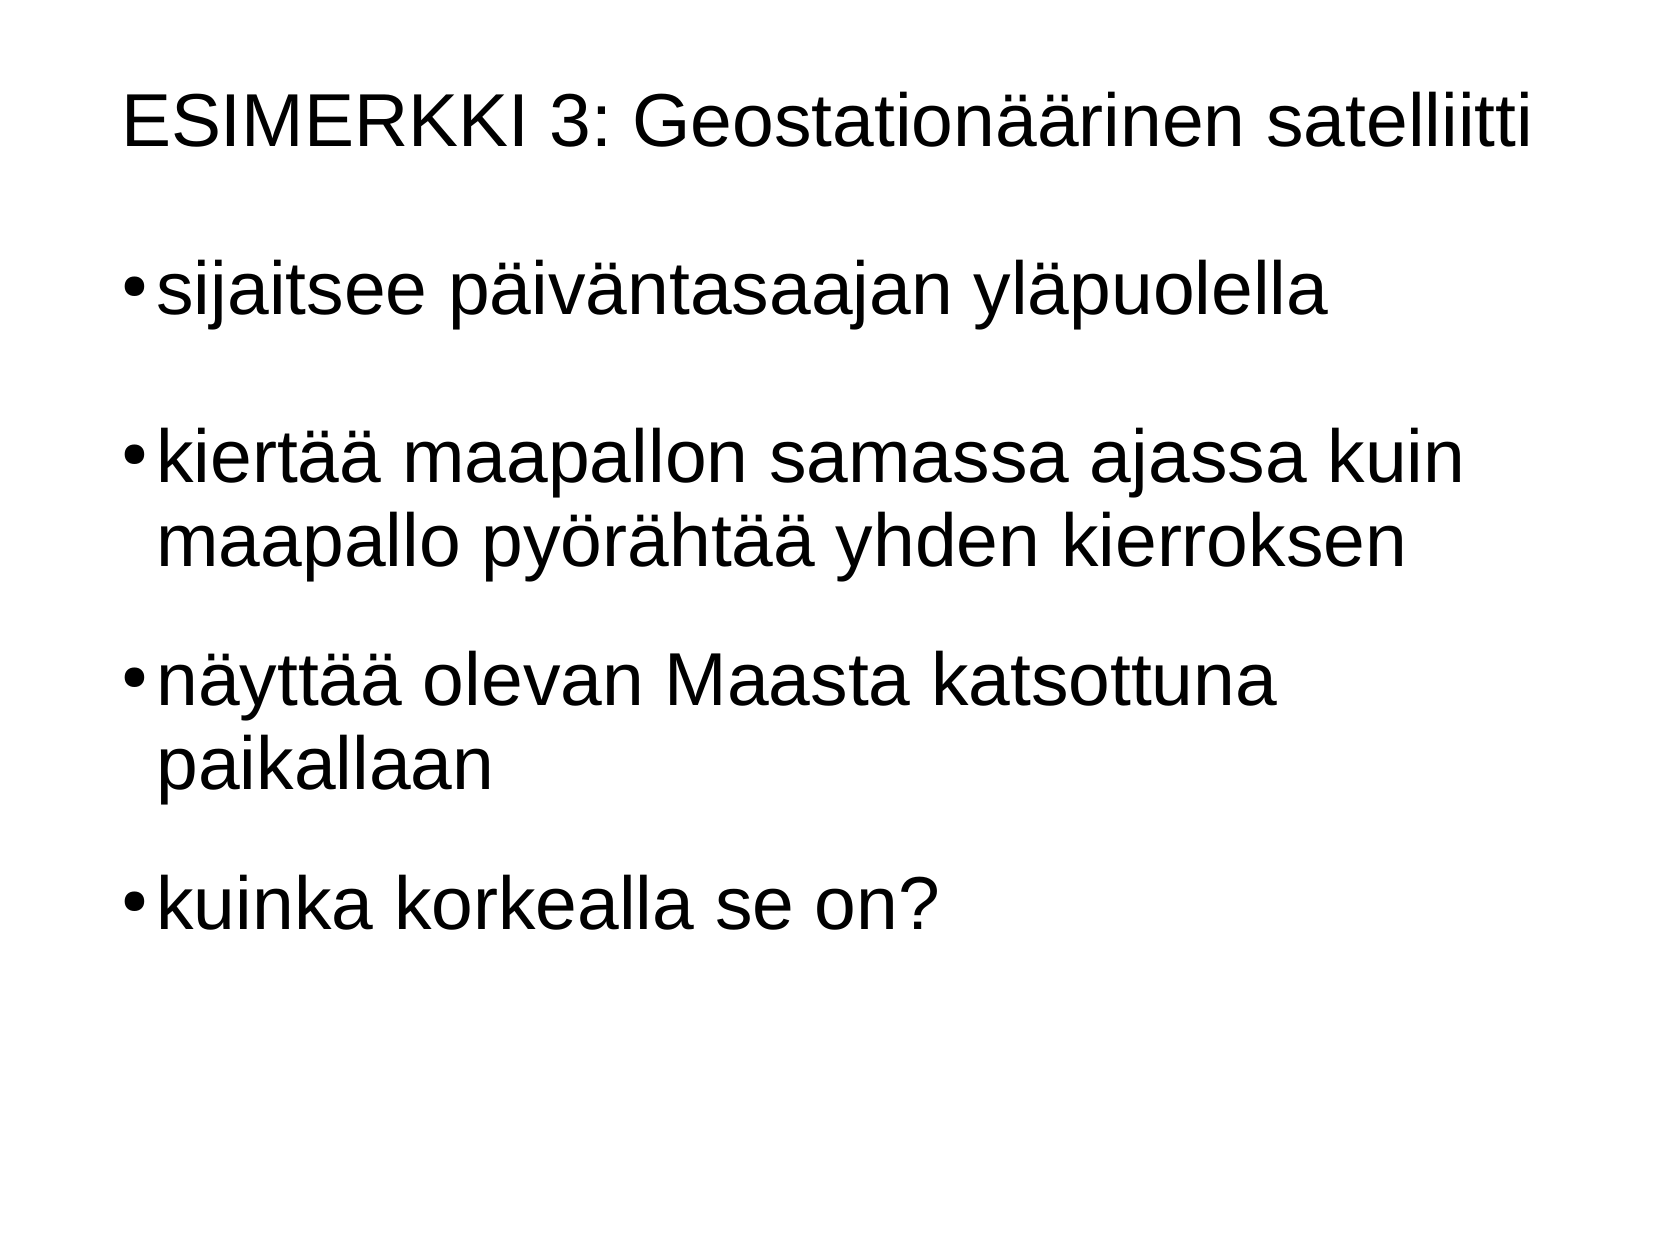

ESIMERKKI 3: Geostationäärinen satelliitti
sijaitsee päiväntasaajan yläpuolella
kiertää maapallon samassa ajassa kuin maapallo pyörähtää yhden kierroksen
näyttää olevan Maasta katsottuna paikallaan
kuinka korkealla se on?